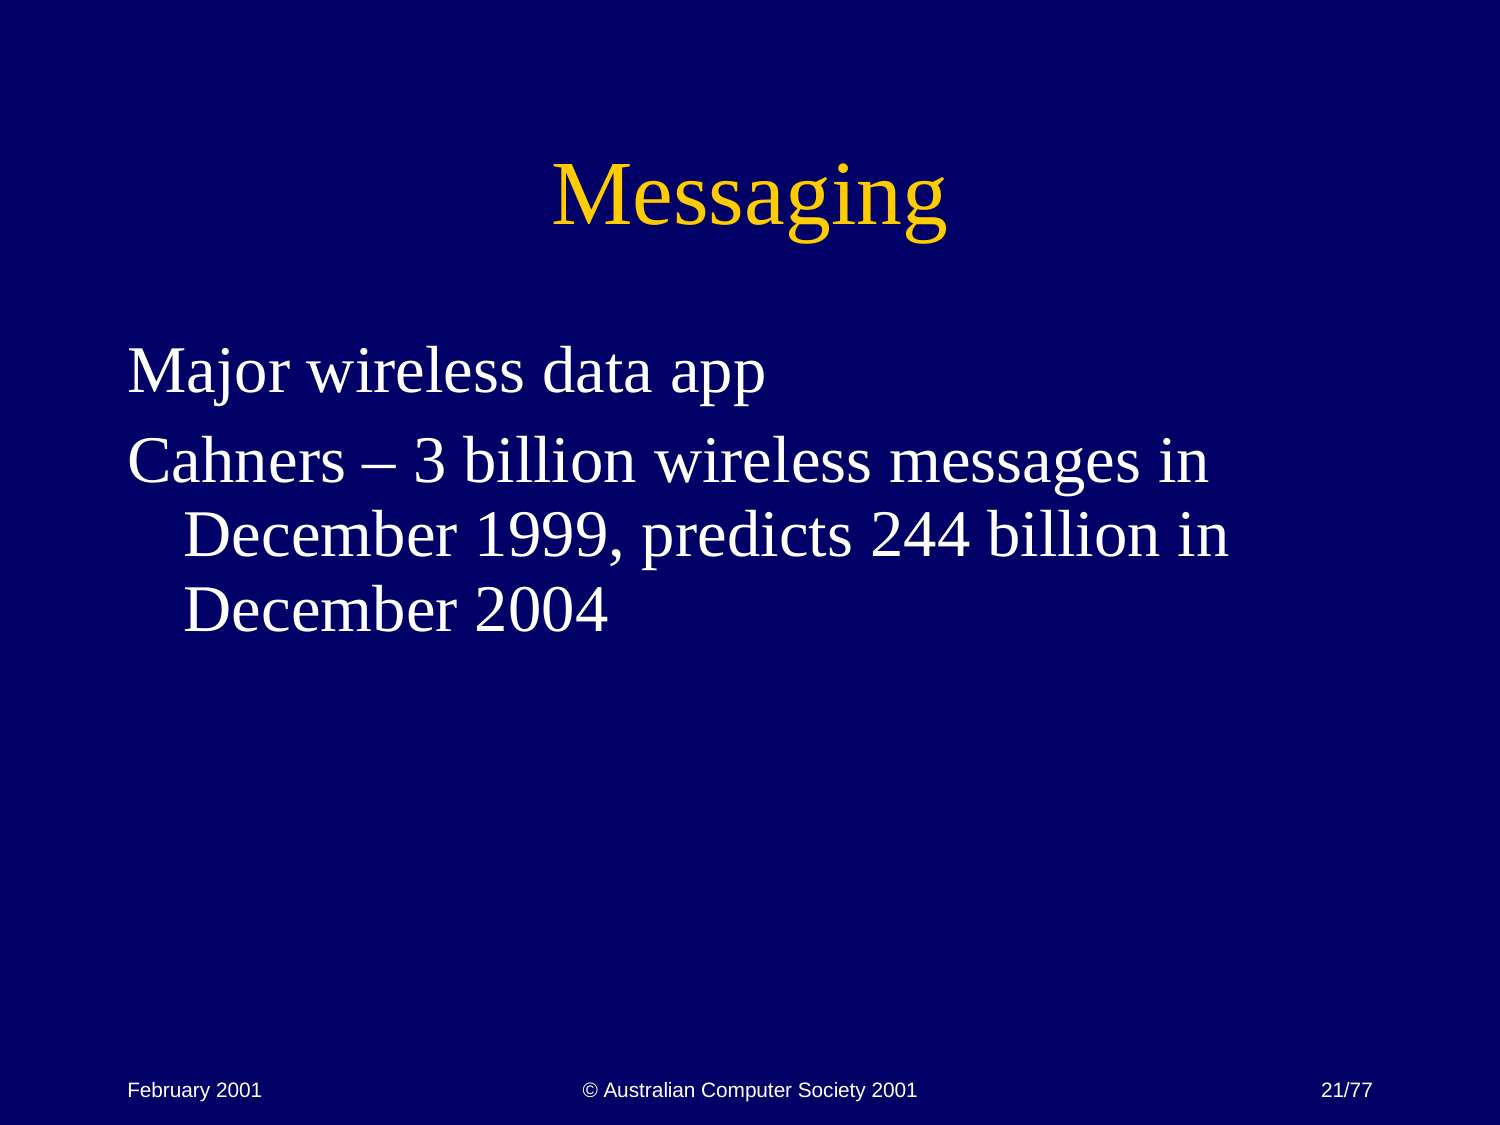

# Messaging
Major wireless data app
Cahners – 3 billion wireless messages in December 1999, predicts 244 billion in December 2004
February 2001
© Australian Computer Society 2001
21